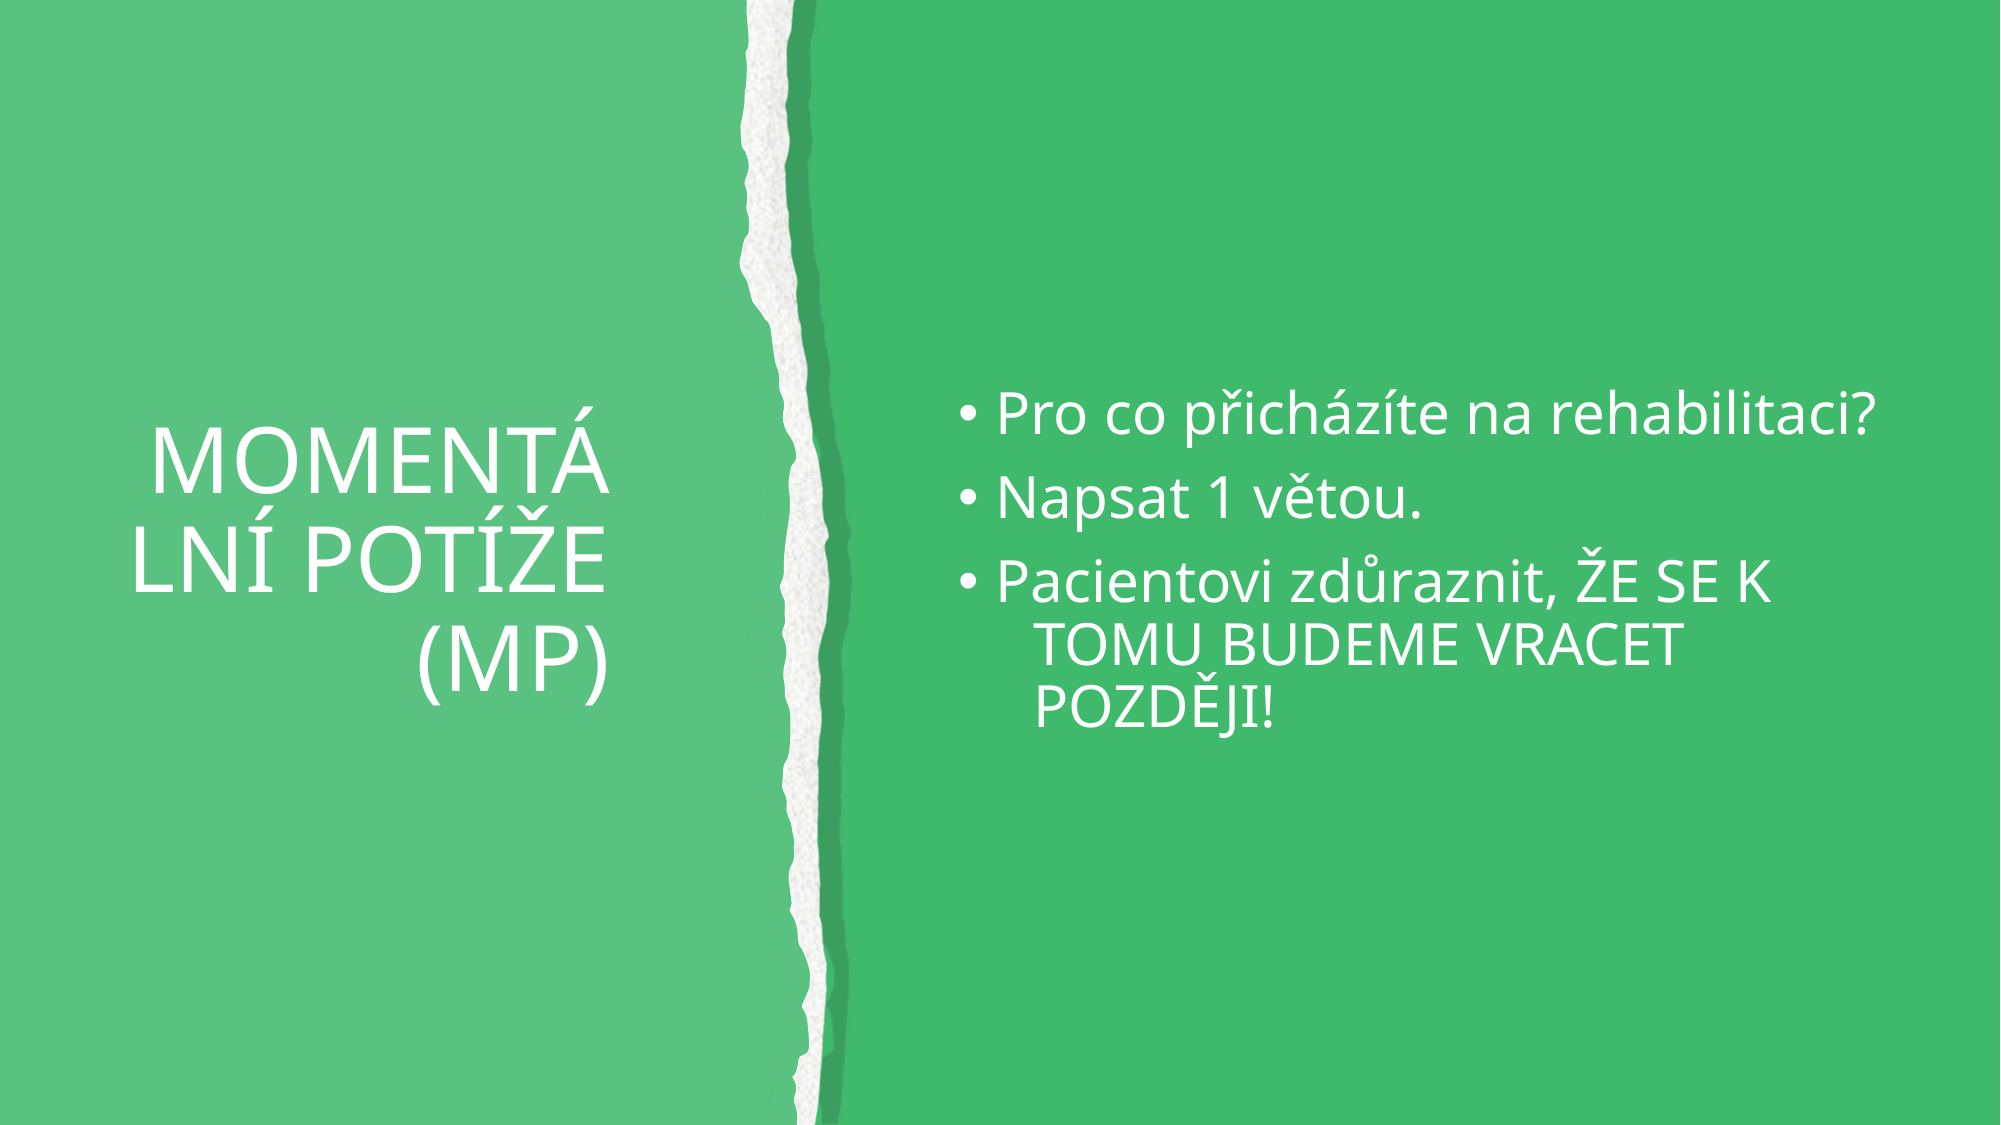

# MOMENTÁLNÍ POTÍŽE (MP)
Pro co přicházíte na rehabilitaci?
Napsat 1 větou.
Pacientovi zdůraznit, ŽE SE K TOMU BUDEME VRACET POZDĚJI!